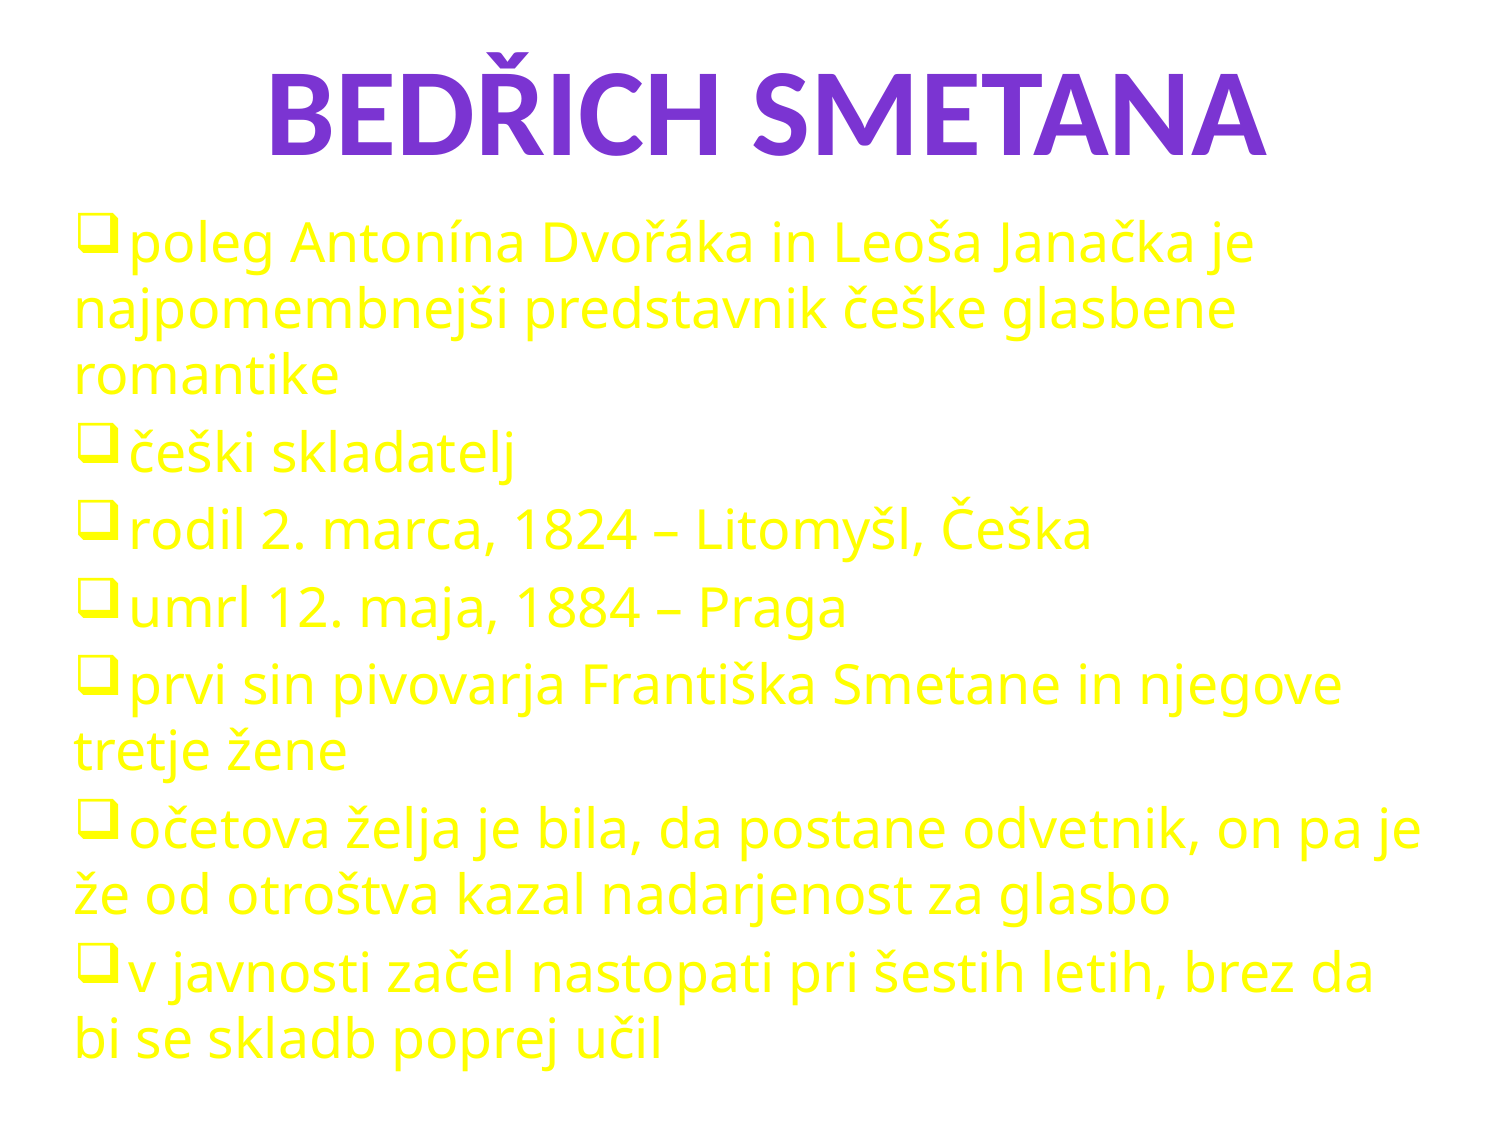

# BEDŘICH SMETANA
 poleg Antonína Dvořáka in Leoša Janačka je najpomembnejši predstavnik češke glasbene romantike
 češki skladatelj
 rodil 2. marca, 1824 – Litomyšl, Češka
 umrl 12. maja, 1884 – Praga
 prvi sin pivovarja Františka Smetane in njegove tretje žene
 očetova želja je bila, da postane odvetnik, on pa je že od otroštva kazal nadarjenost za glasbo
 v javnosti začel nastopati pri šestih letih, brez da bi se skladb poprej učil